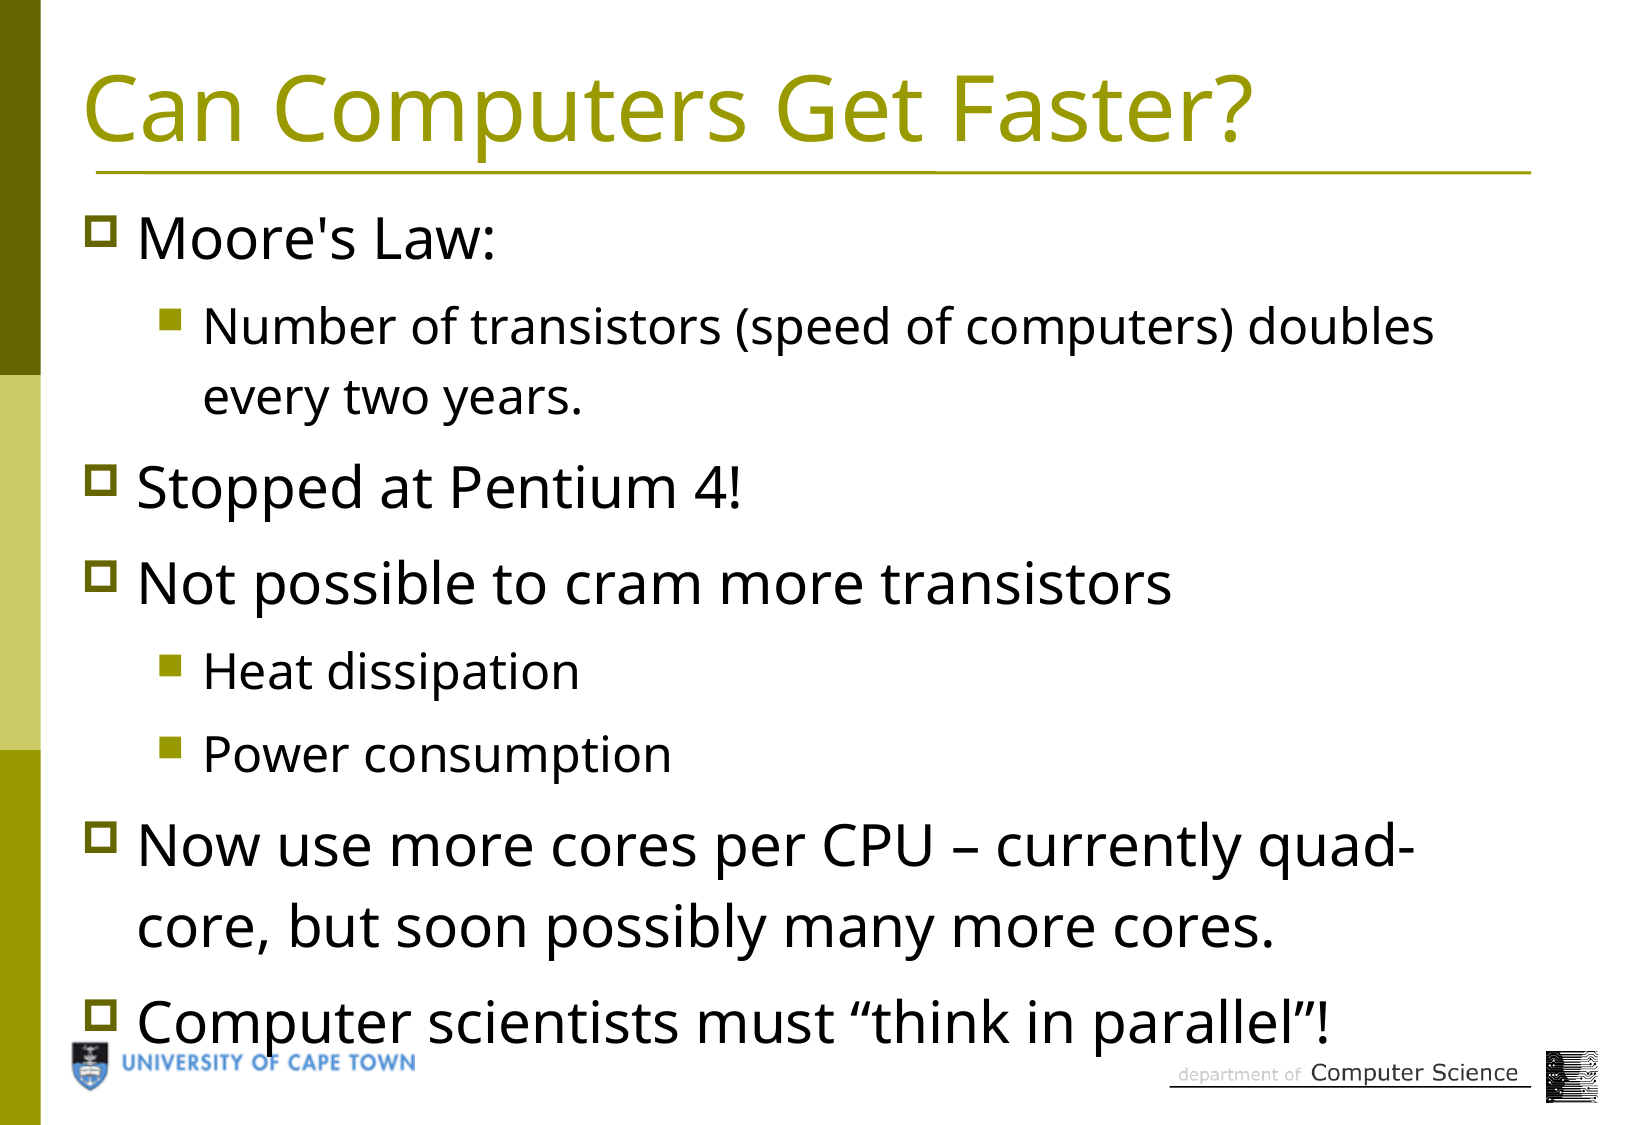

# Can Computers Get Faster?
Moore's Law:
Number of transistors (speed of computers) doubles every two years.
Stopped at Pentium 4!
Not possible to cram more transistors
Heat dissipation
Power consumption
Now use more cores per CPU – currently quad-core, but soon possibly many more cores.
Computer scientists must “think in parallel”!